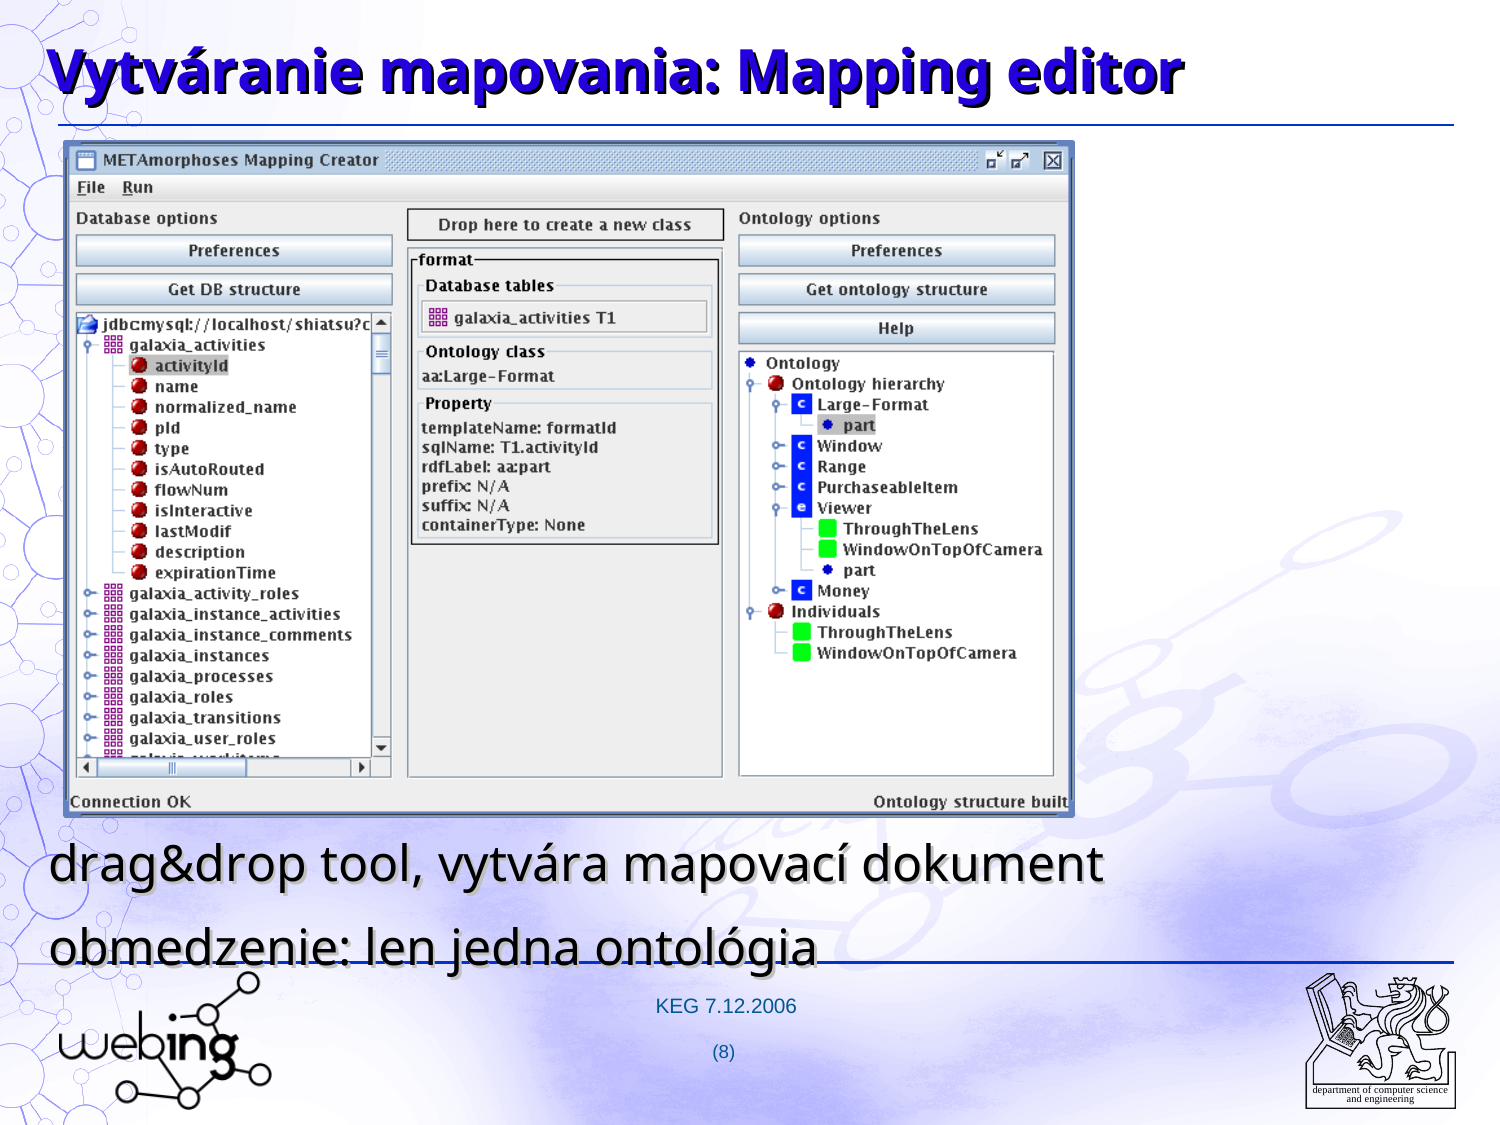

# Vytváranie mapovania: Mapping editor
drag&drop tool, vytvára mapovací dokument
obmedzenie: len jedna ontológia